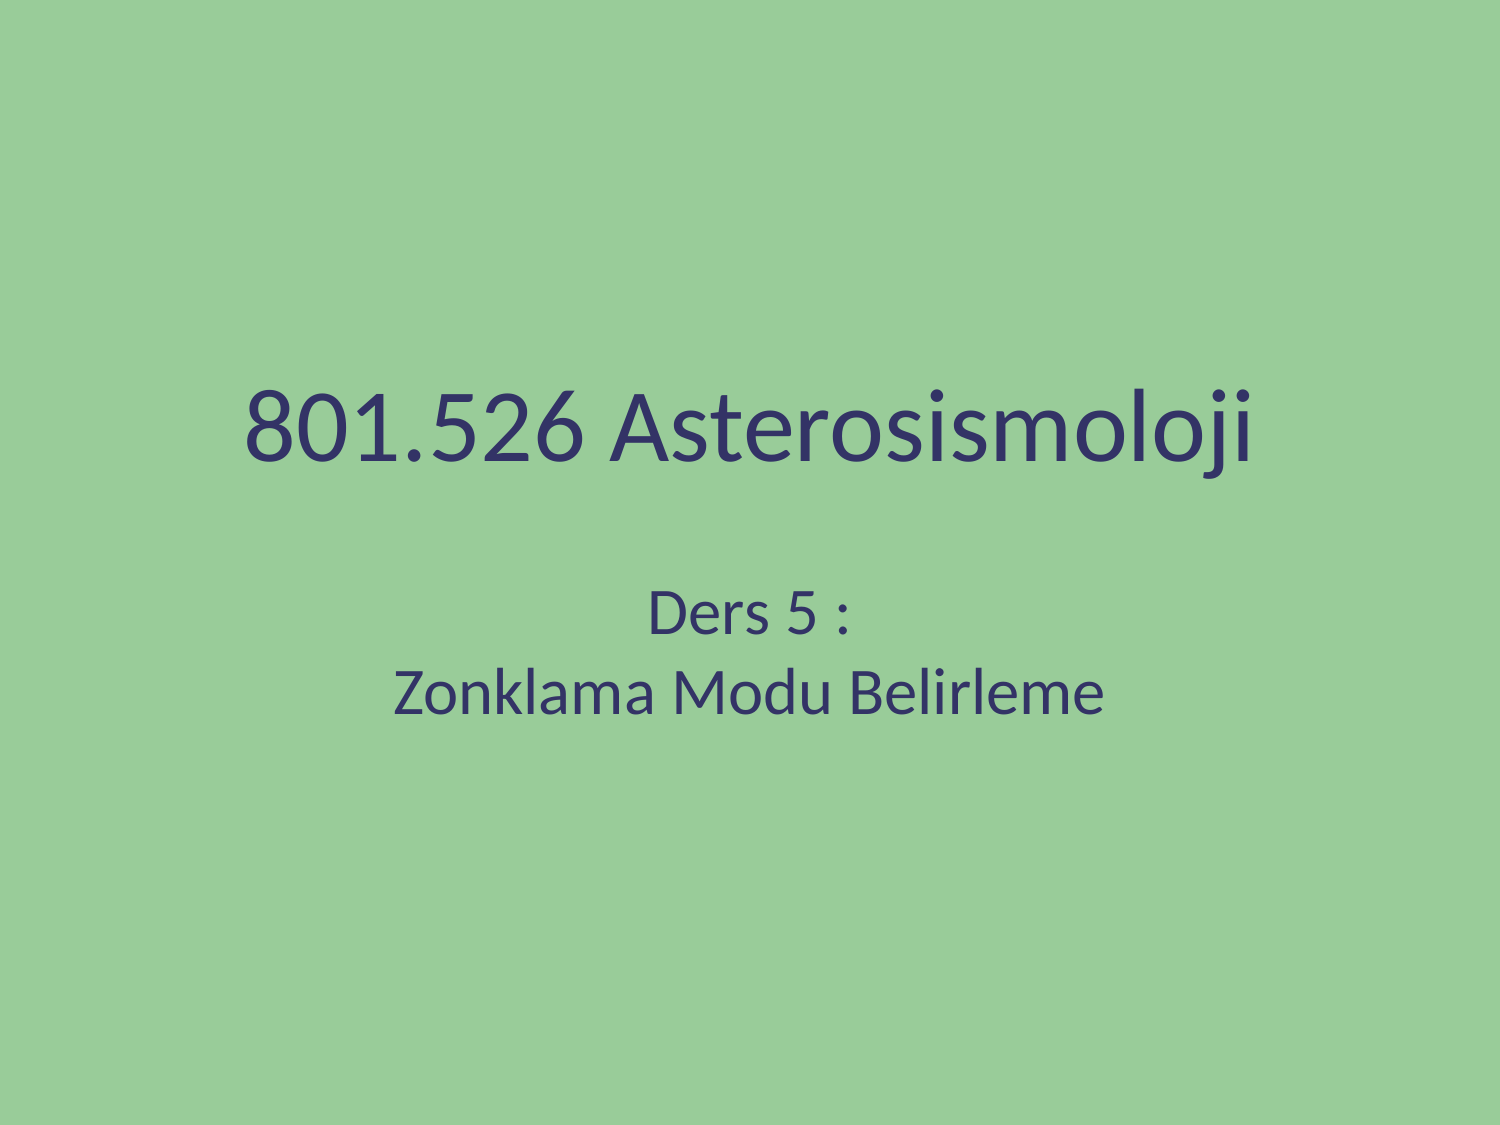

# 801.526 Asterosismoloji
Ders 5 :
Zonklama Modu Belirleme